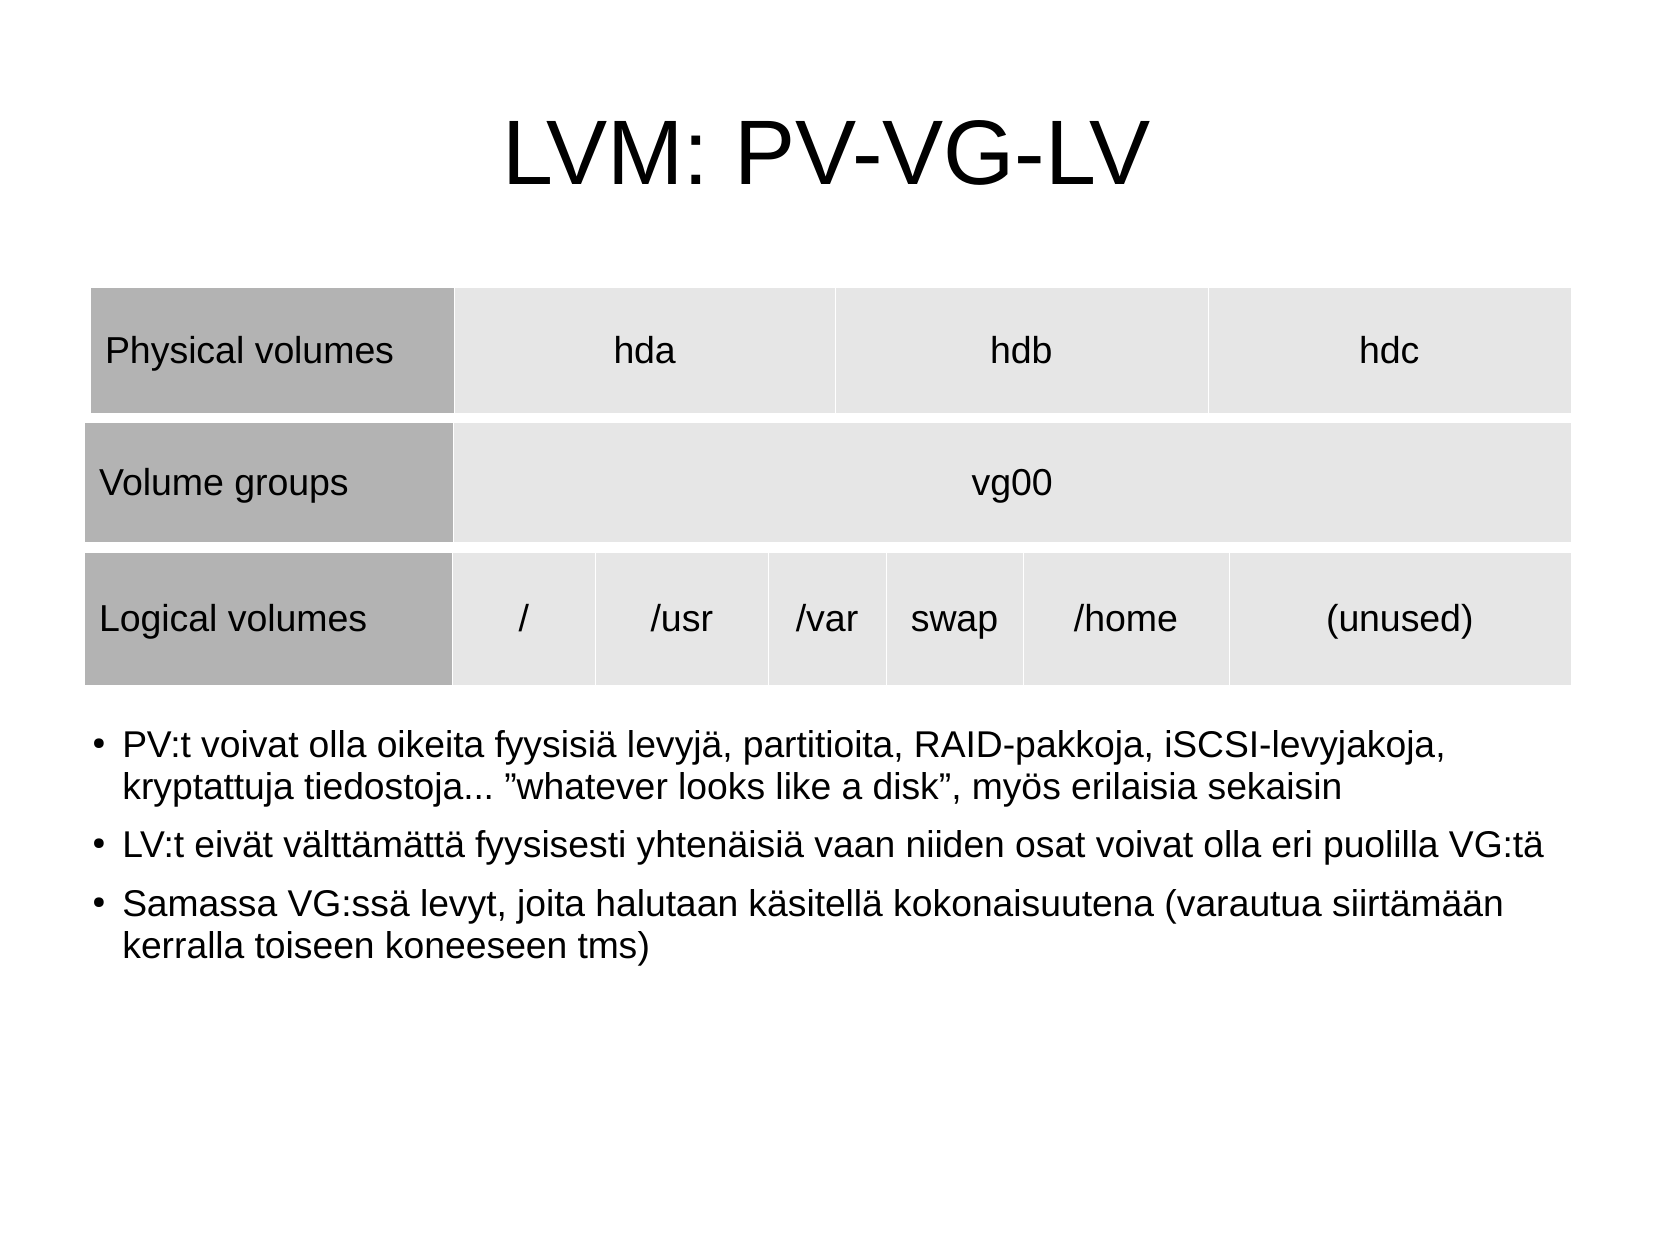

# LVM: PV-VG-LV
| Physical volumes | hda | hdb | hdc |
| --- | --- | --- | --- |
| Volume groups | vg00 |
| --- | --- |
| Logical volumes | / | /usr | /var | swap | /home | (unused) |
| --- | --- | --- | --- | --- | --- | --- |
PV:t voivat olla oikeita fyysisiä levyjä, partitioita, RAID-pakkoja, iSCSI-levyjakoja, kryptattuja tiedostoja... ”whatever looks like a disk”, myös erilaisia sekaisin
LV:t eivät välttämättä fyysisesti yhtenäisiä vaan niiden osat voivat olla eri puolilla VG:tä
Samassa VG:ssä levyt, joita halutaan käsitellä kokonaisuutena (varautua siirtämään kerralla toiseen koneeseen tms)